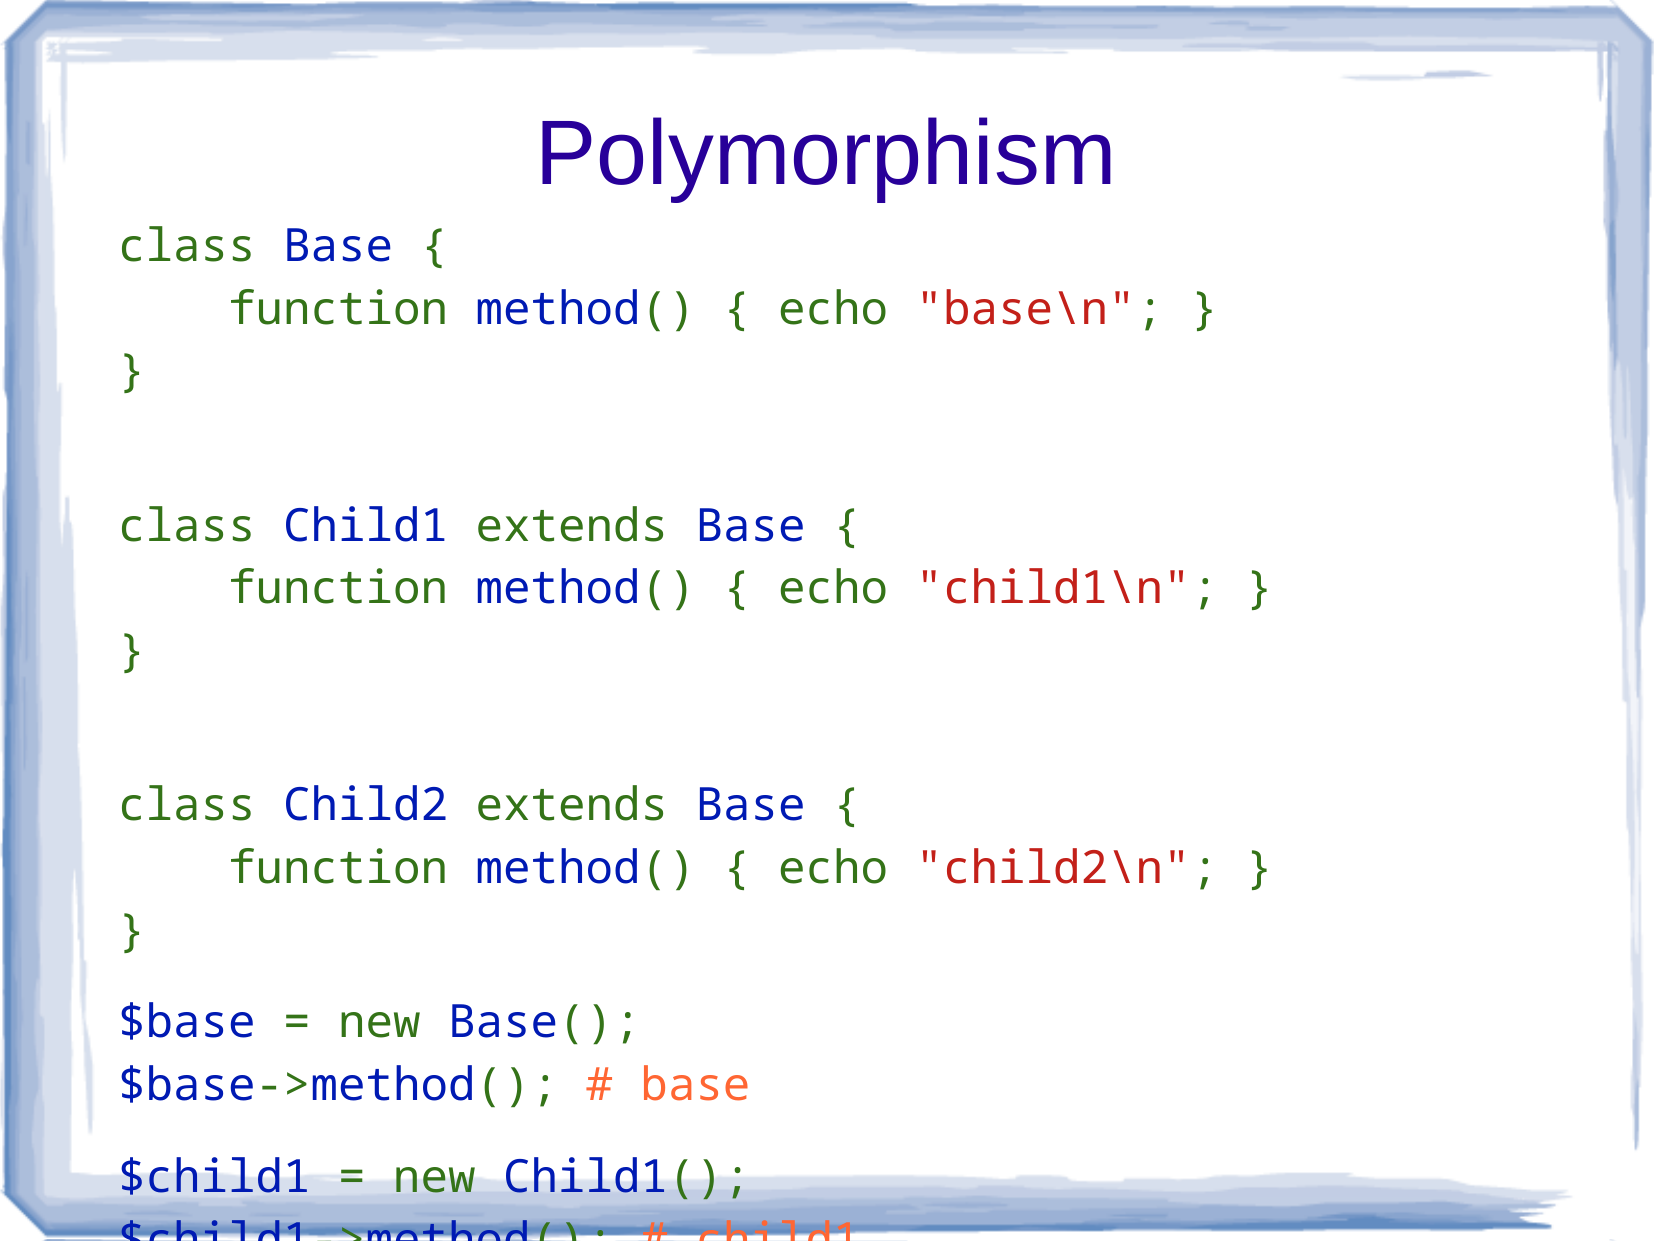

# Polymorphism
class Base {
    function method() { echo "base\n"; }
}
class Child1 extends Base {
    function method() { echo "child1\n"; }
}
class Child2 extends Base {
    function method() { echo "child2\n"; }
}
$base = new Base();
$base->method(); # base
$child1 = new Child1();
$child1->method(); # child1
$child2 = new Child2();
$child2->method(); # child2